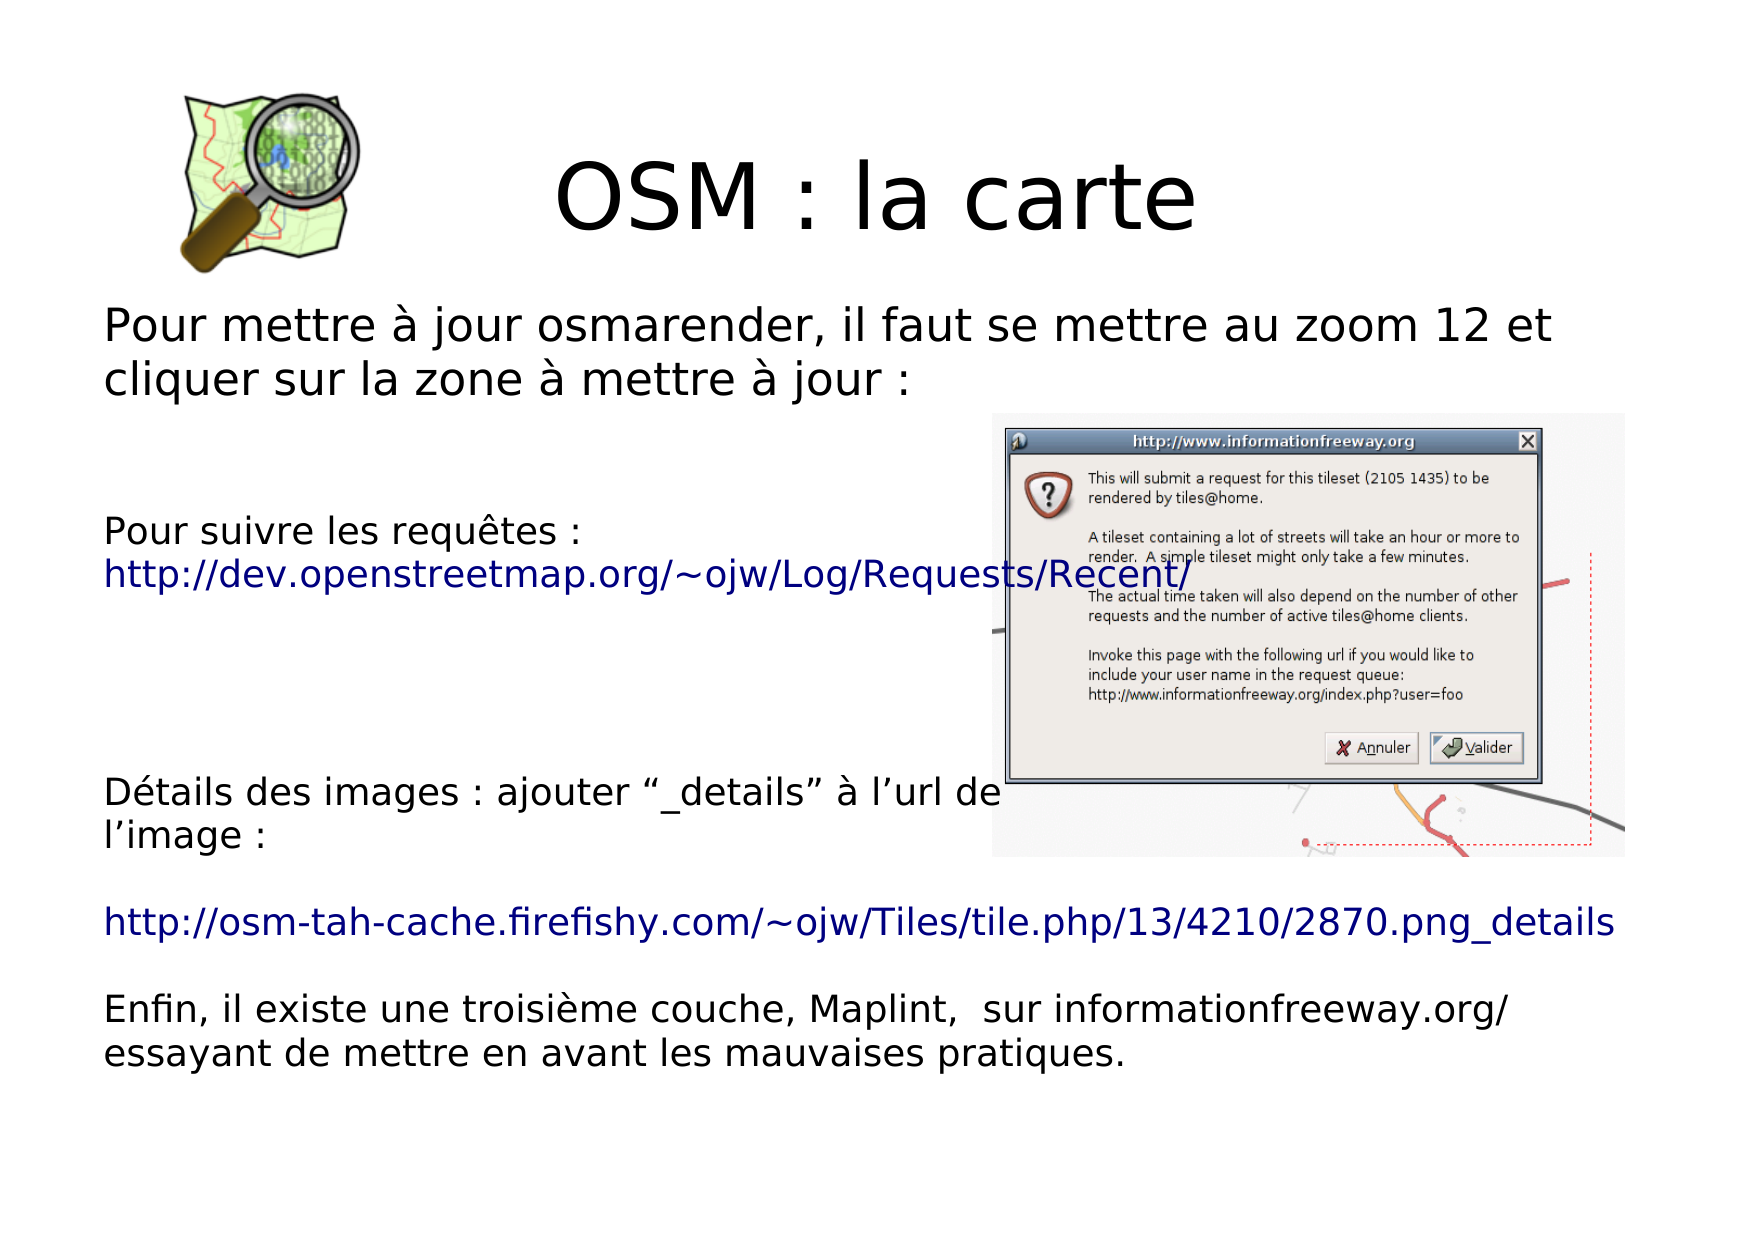

# OSM : la carte
Pour mettre à jour osmarender, il faut se mettre au zoom 12 et cliquer sur la zone à mettre à jour :
Pour suivre les requêtes : http://dev.openstreetmap.org/~ojw/Log/Requests/Recent/
Détails des images : ajouter “_details” à l’url de
l’image :
http://osm-tah-cache.firefishy.com/~ojw/Tiles/tile.php/13/4210/2870.png_details
Enfin, il existe une troisième couche, Maplint, sur informationfreeway.org/ essayant de mettre en avant les mauvaises pratiques.